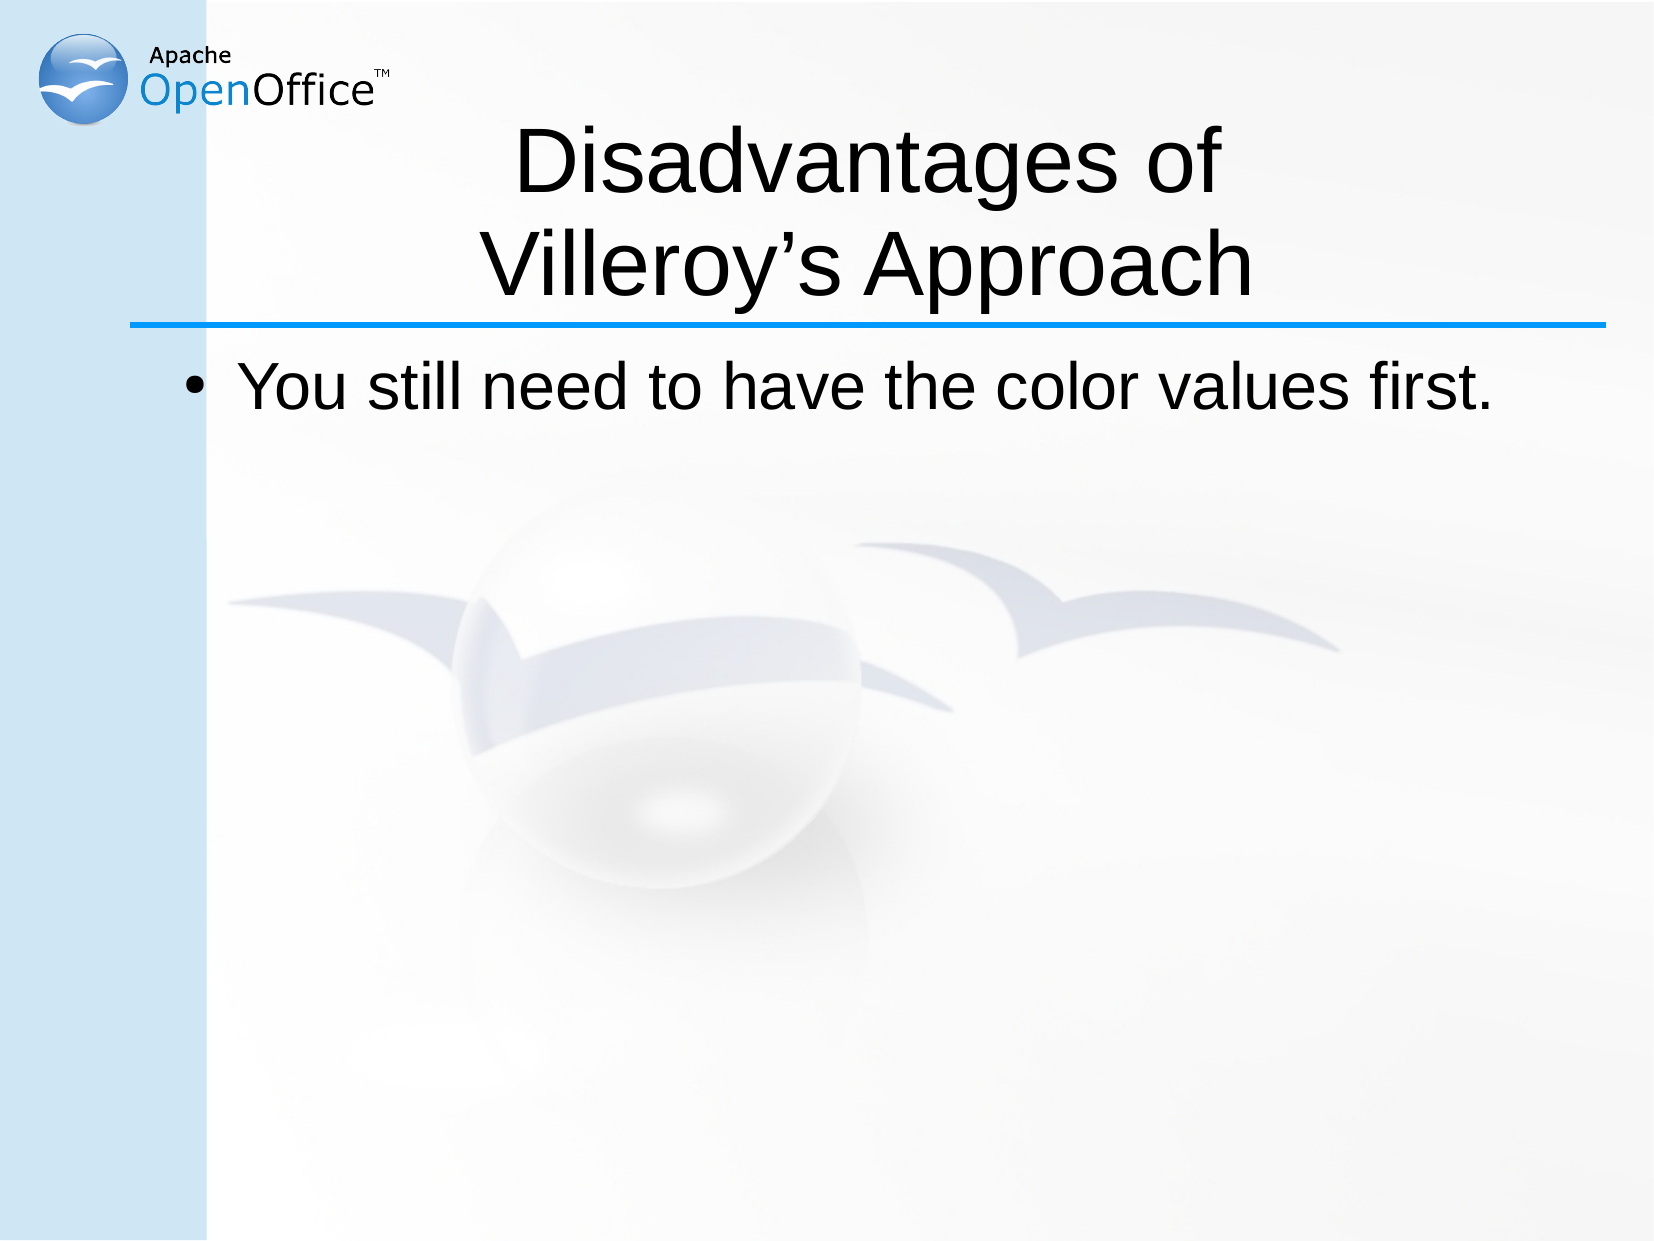

# Disadvantages of Villeroy’s Approach
You still need to have the color values first.